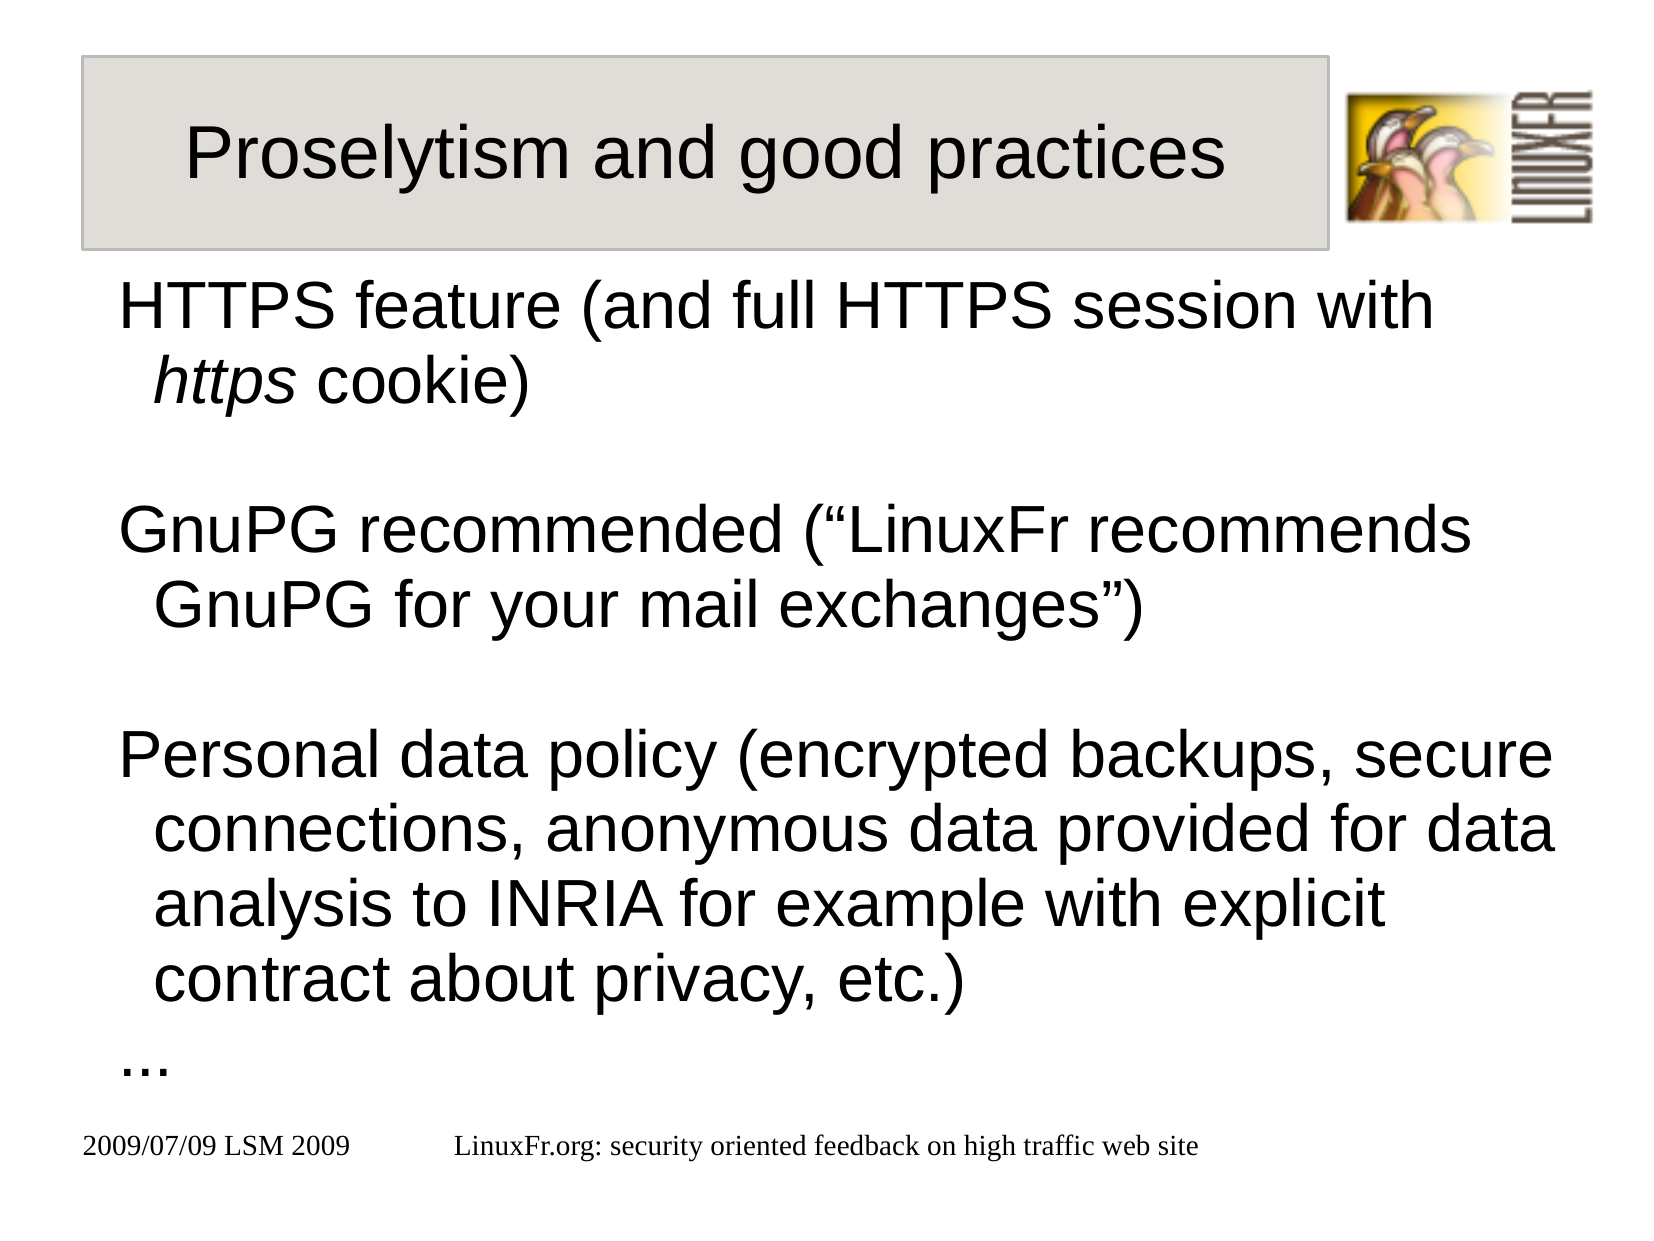

# Proselytism and good practices
HTTPS feature (and full HTTPS session with https cookie)
GnuPG recommended (“LinuxFr recommends GnuPG for your mail exchanges”)
Personal data policy (encrypted backups, secure connections, anonymous data provided for data analysis to INRIA for example with explicit contract about privacy, etc.)
...